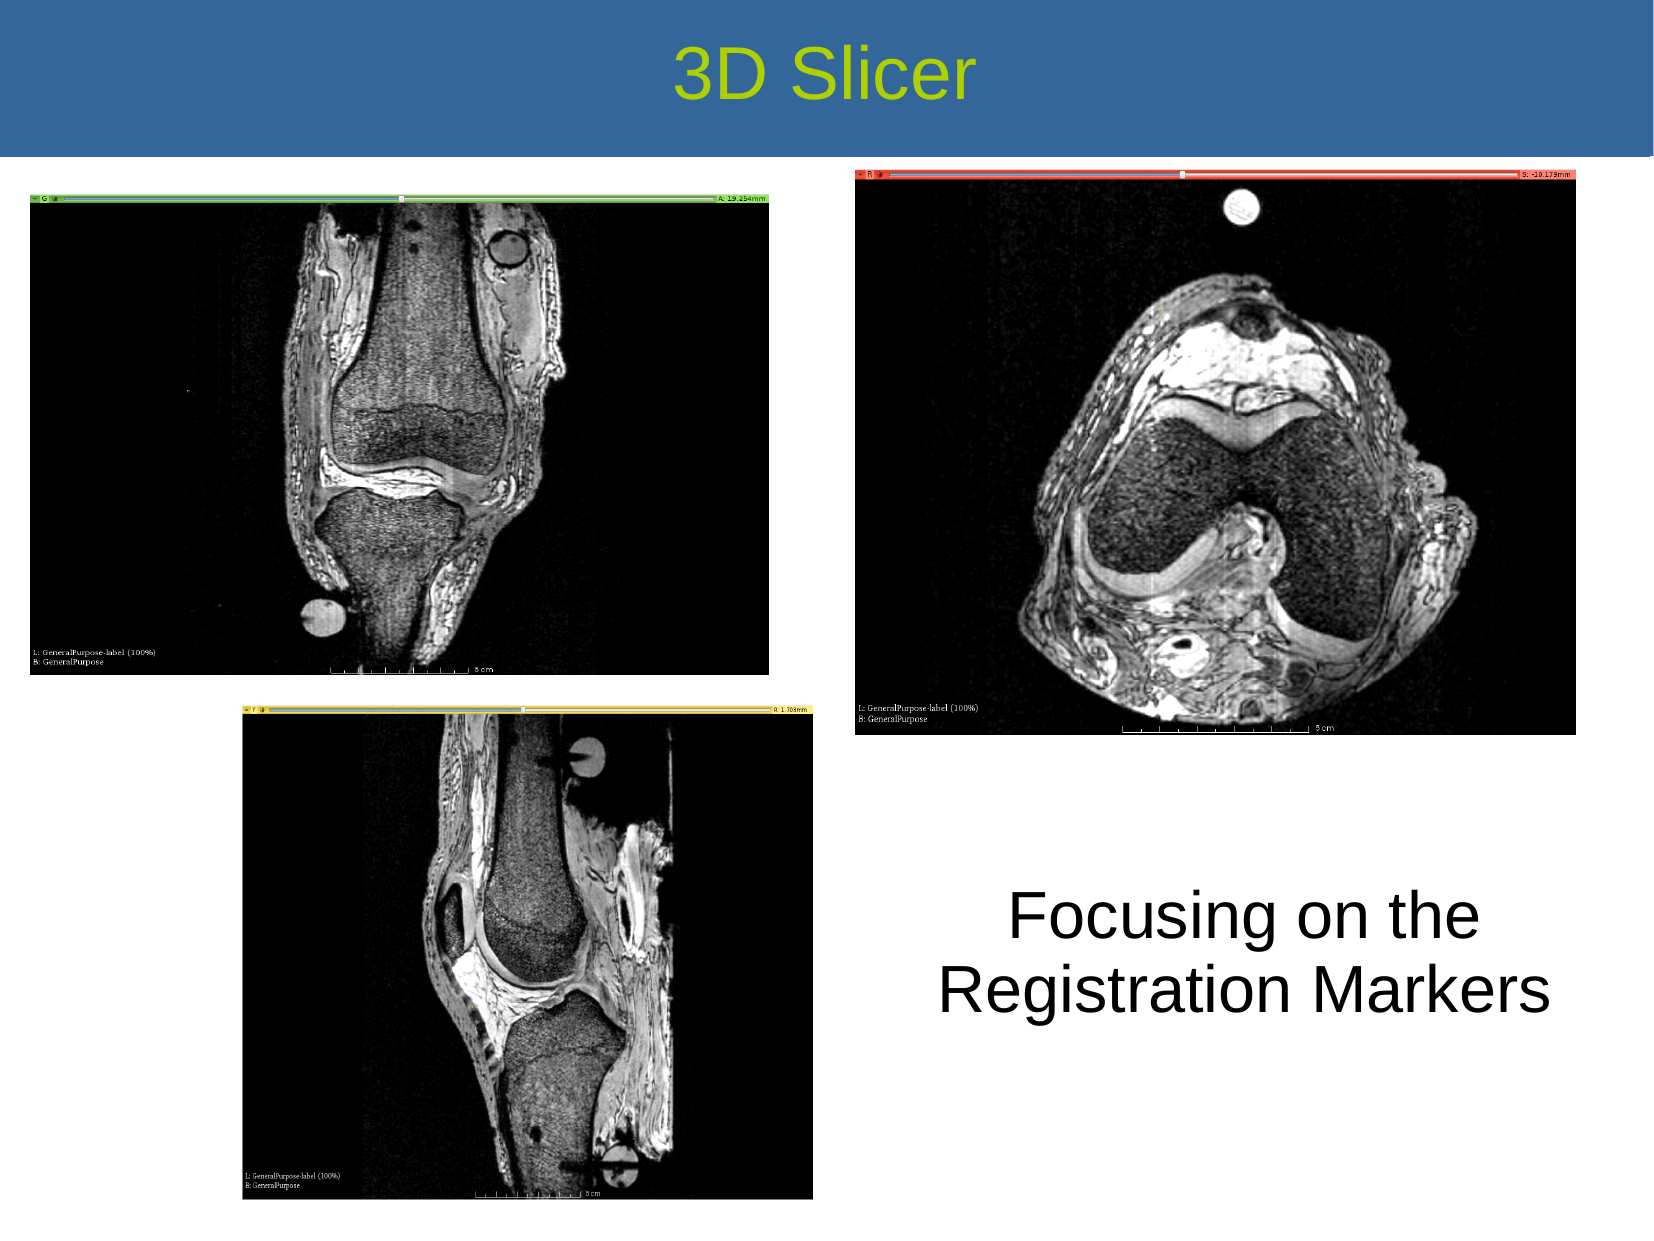

3D Slicer
# Focusing on the Registration Markers